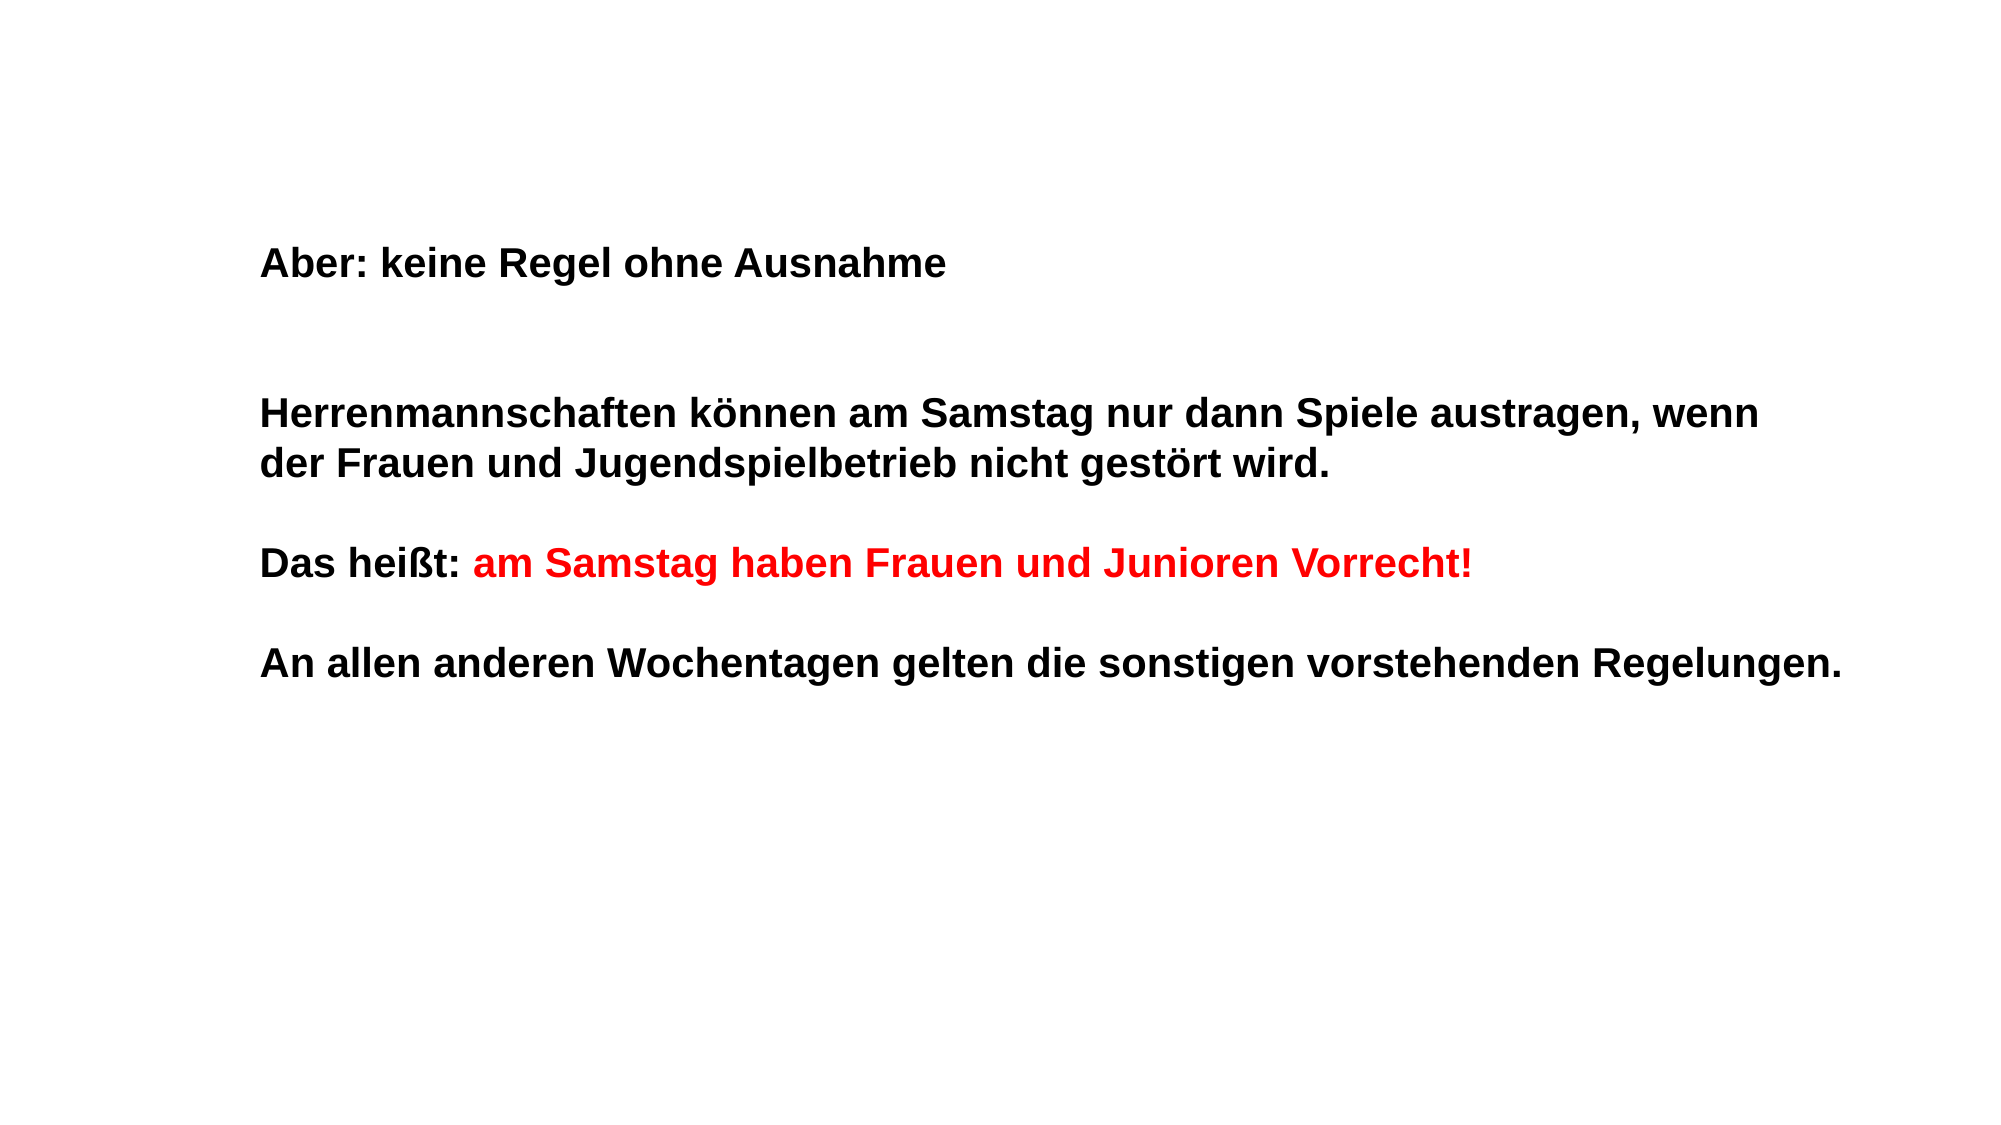

Aber: keine Regel ohne Ausnahme
Herrenmannschaften können am Samstag nur dann Spiele austragen, wenn
der Frauen und Jugendspielbetrieb nicht gestört wird.
Das heißt: am Samstag haben Frauen und Junioren Vorrecht!
An allen anderen Wochentagen gelten die sonstigen vorstehenden Regelungen.